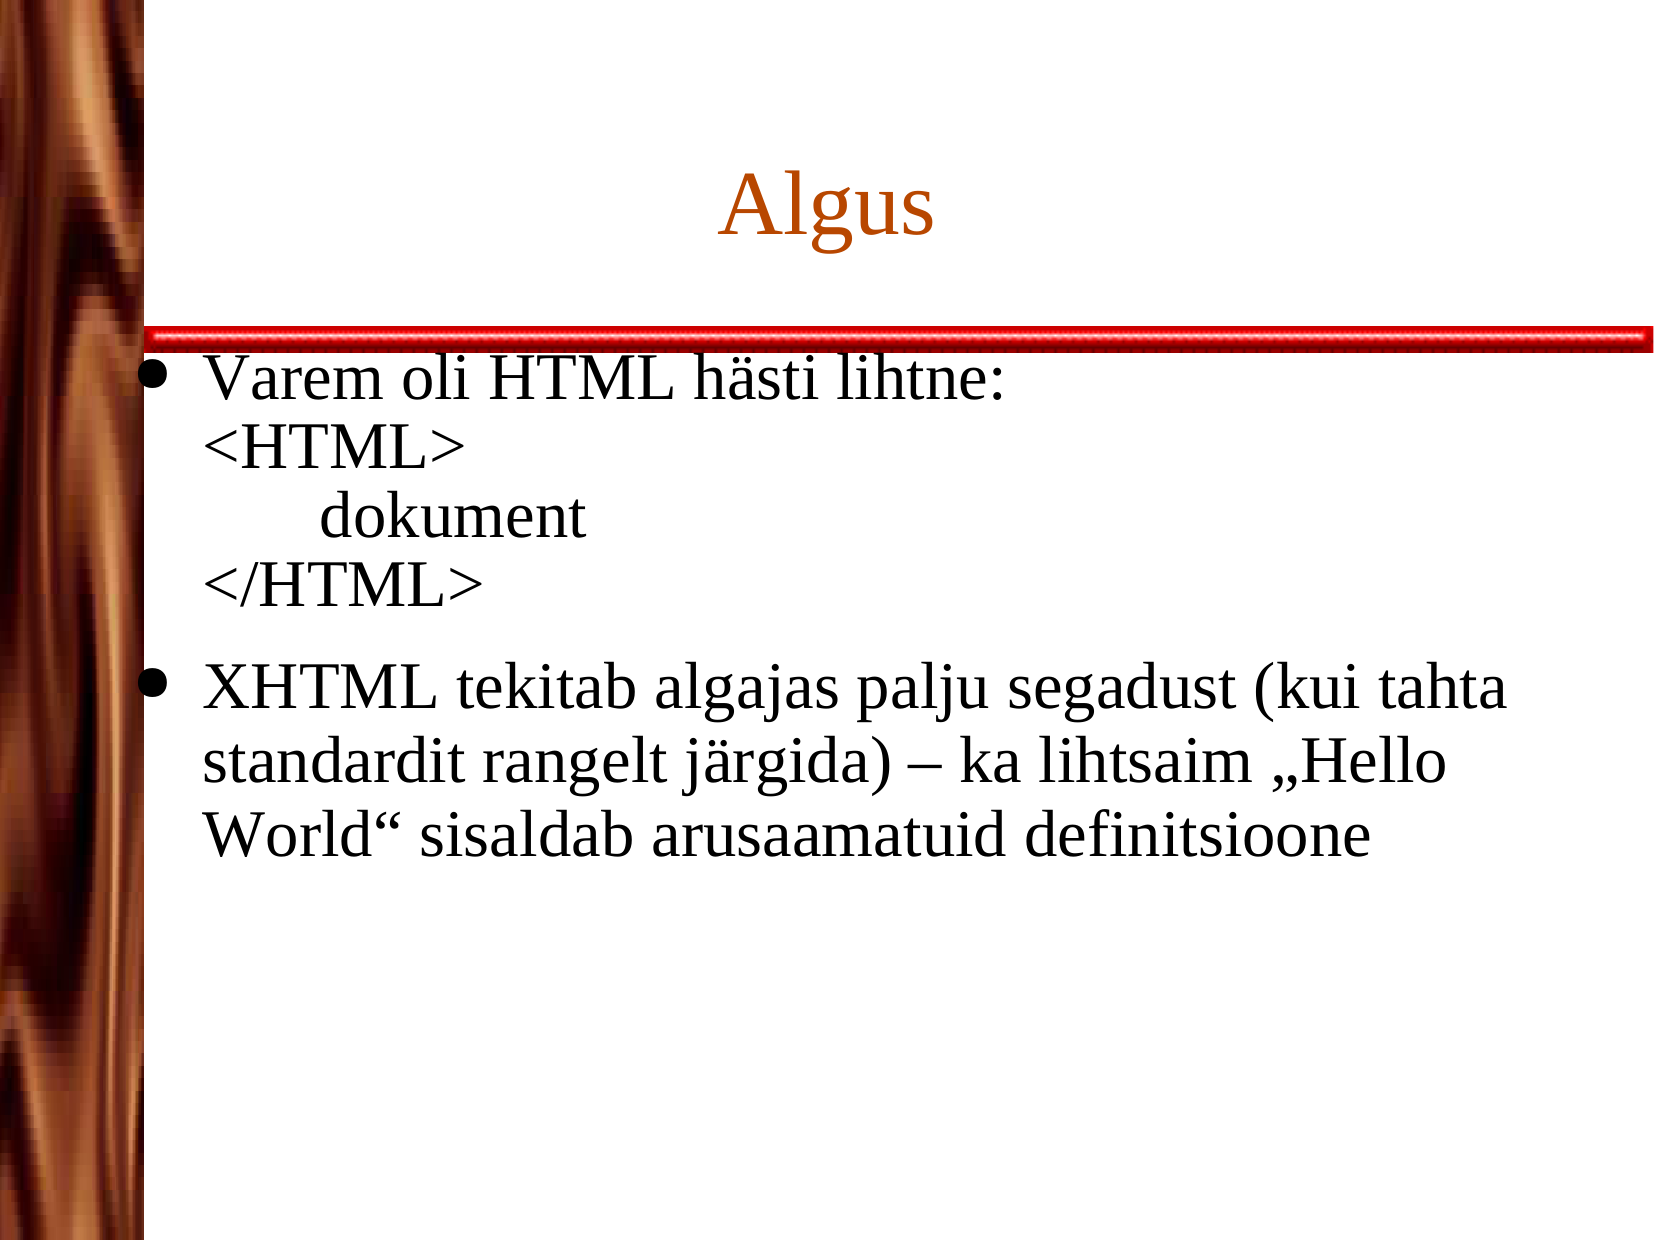

# Algus
Varem oli HTML hästi lihtne:
<HTML>
 dokument
</HTML>
XHTML tekitab algajas palju segadust (kui tahta standardit rangelt järgida) – ka lihtsaim „Hello World“ sisaldab arusaamatuid definitsioone